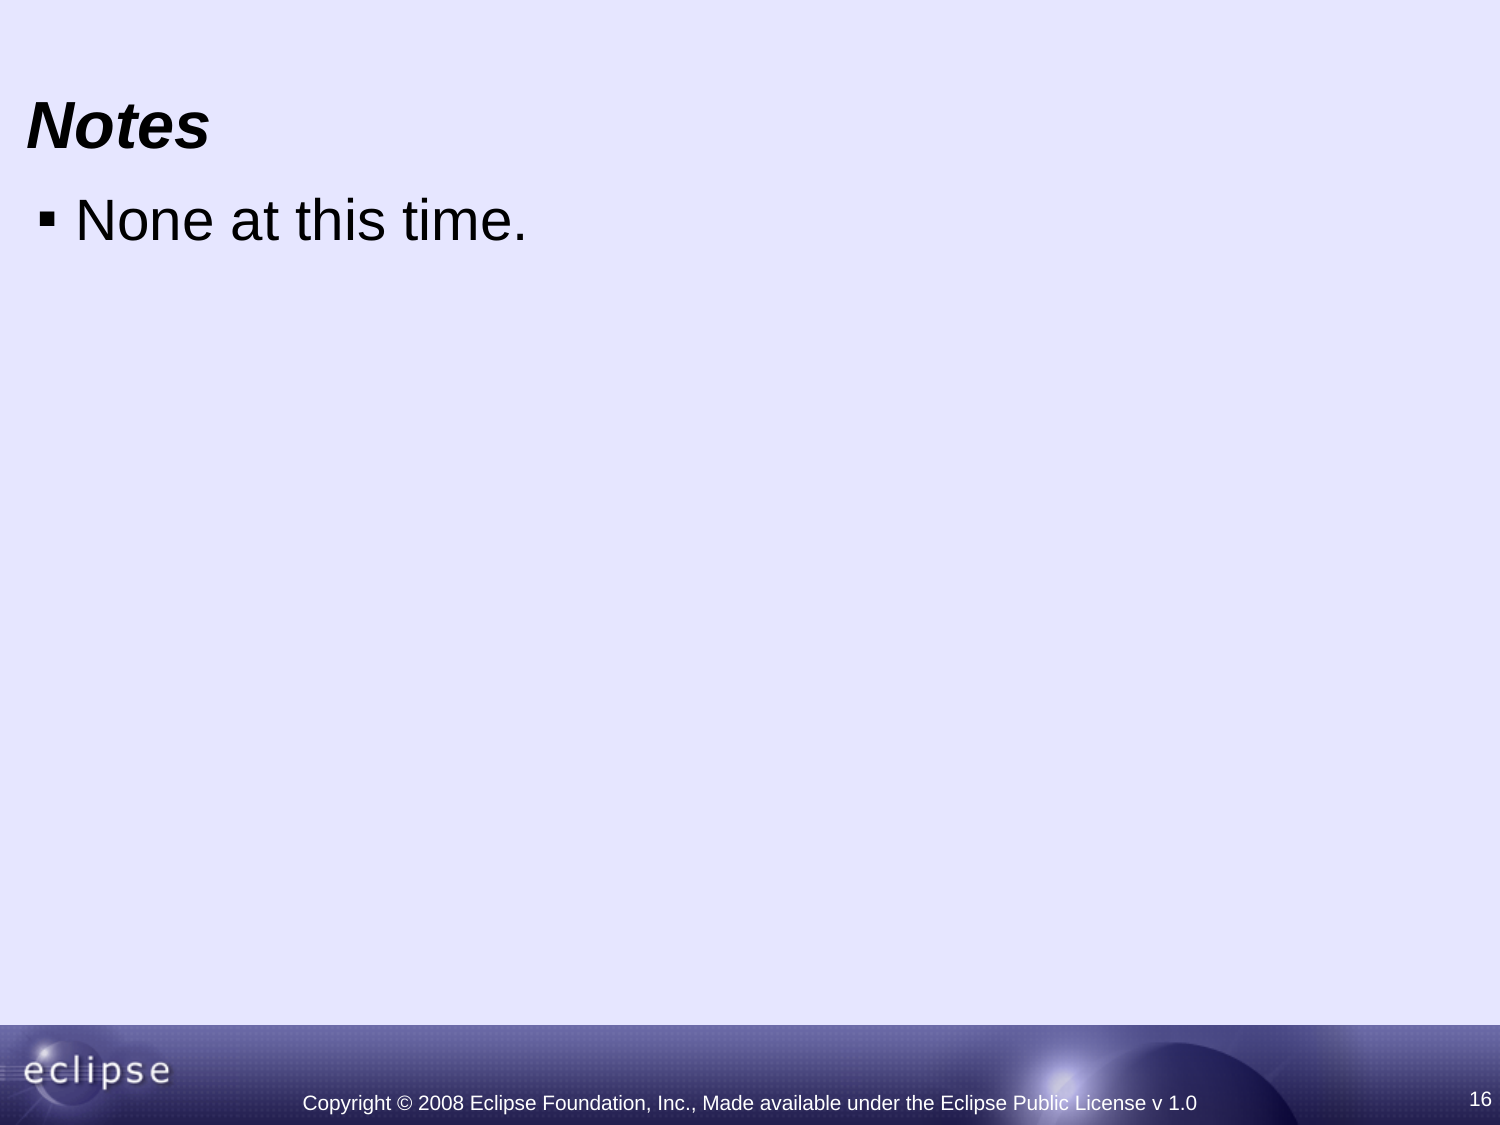

# Notes
None at this time.
16